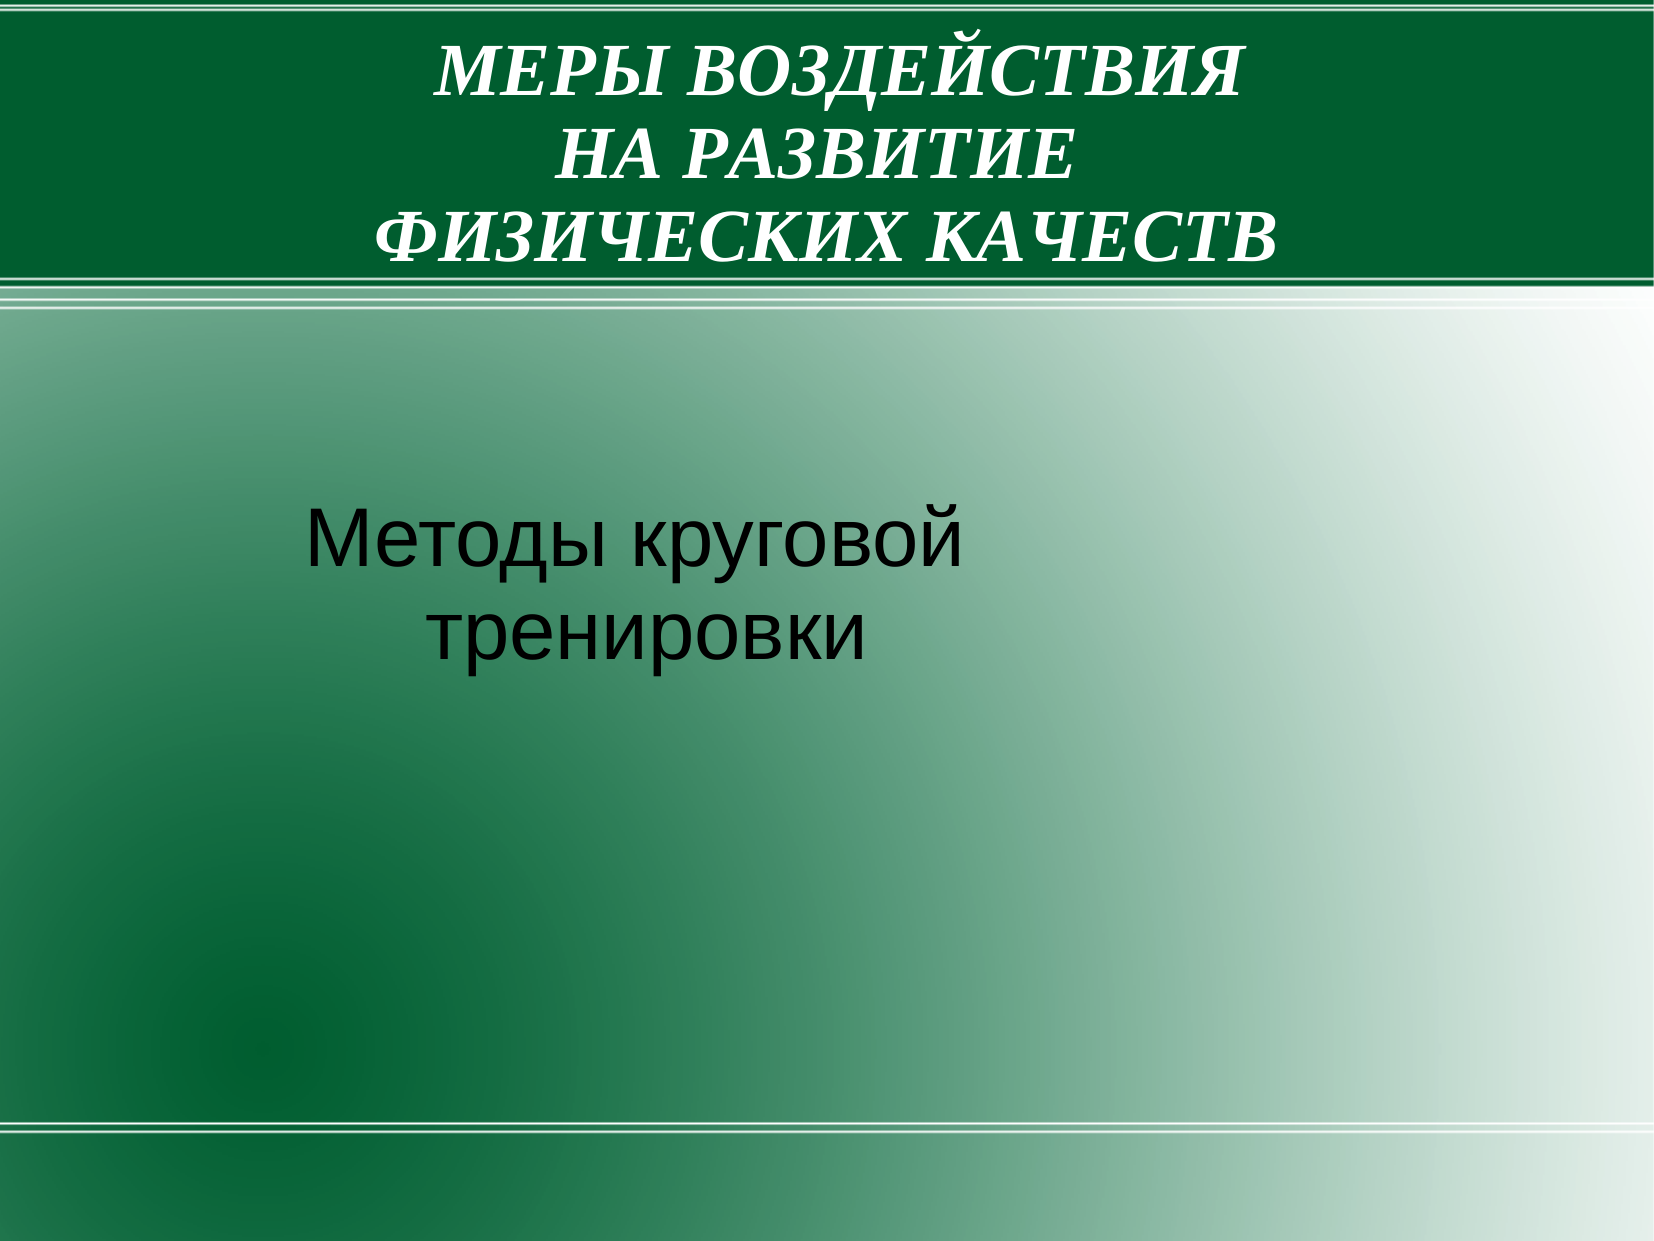

# МЕРЫ ВОЗДЕЙСТВИЯ НА РАЗВИТИЕ ФИЗИЧЕСКИХ КАЧЕСТВ
Методы круговой
тренировки